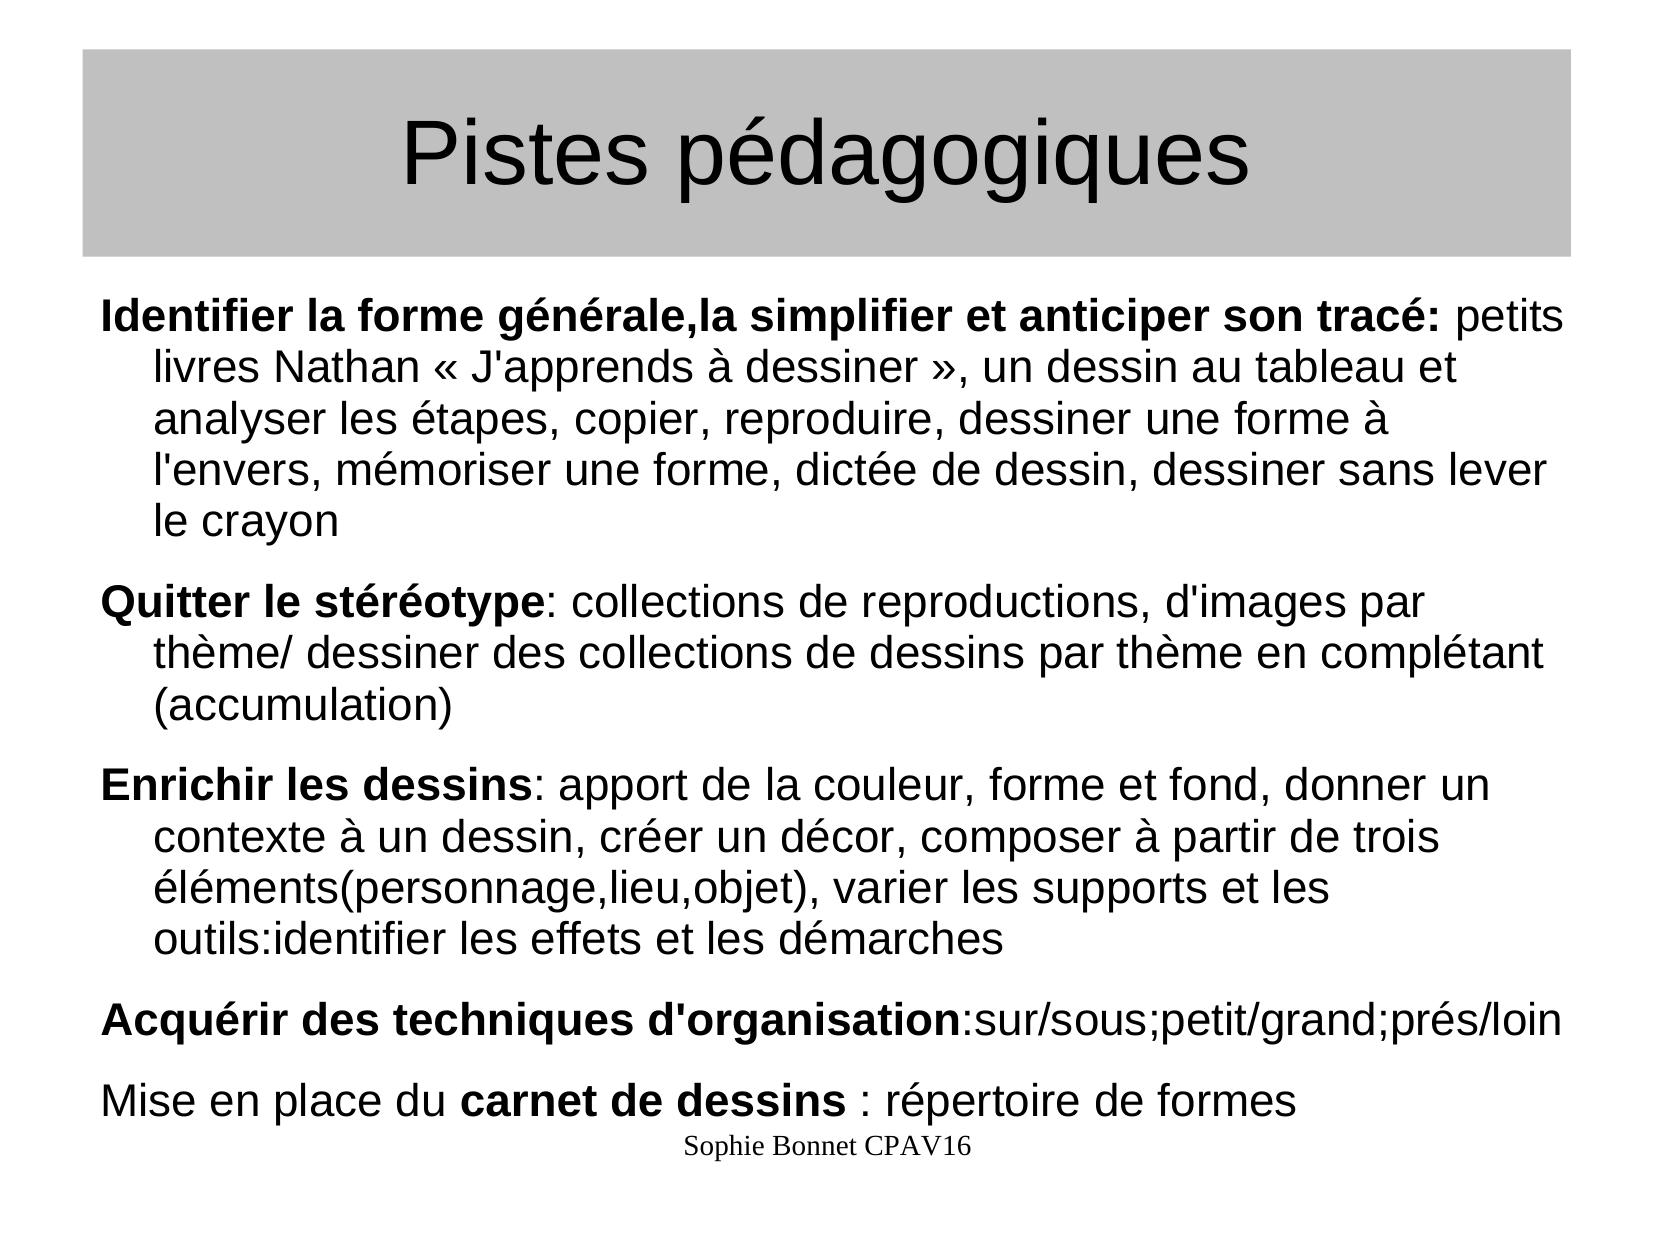

# Pistes pédagogiques
Identifier la forme générale,la simplifier et anticiper son tracé: petits livres Nathan « J'apprends à dessiner », un dessin au tableau et analyser les étapes, copier, reproduire, dessiner une forme à l'envers, mémoriser une forme, dictée de dessin, dessiner sans lever le crayon
Quitter le stéréotype: collections de reproductions, d'images par thème/ dessiner des collections de dessins par thème en complétant (accumulation)
Enrichir les dessins: apport de la couleur, forme et fond, donner un contexte à un dessin, créer un décor, composer à partir de trois éléments(personnage,lieu,objet), varier les supports et les outils:identifier les effets et les démarches
Acquérir des techniques d'organisation:sur/sous;petit/grand;prés/loin
Mise en place du carnet de dessins : répertoire de formes
Sophie Bonnet CPAV16